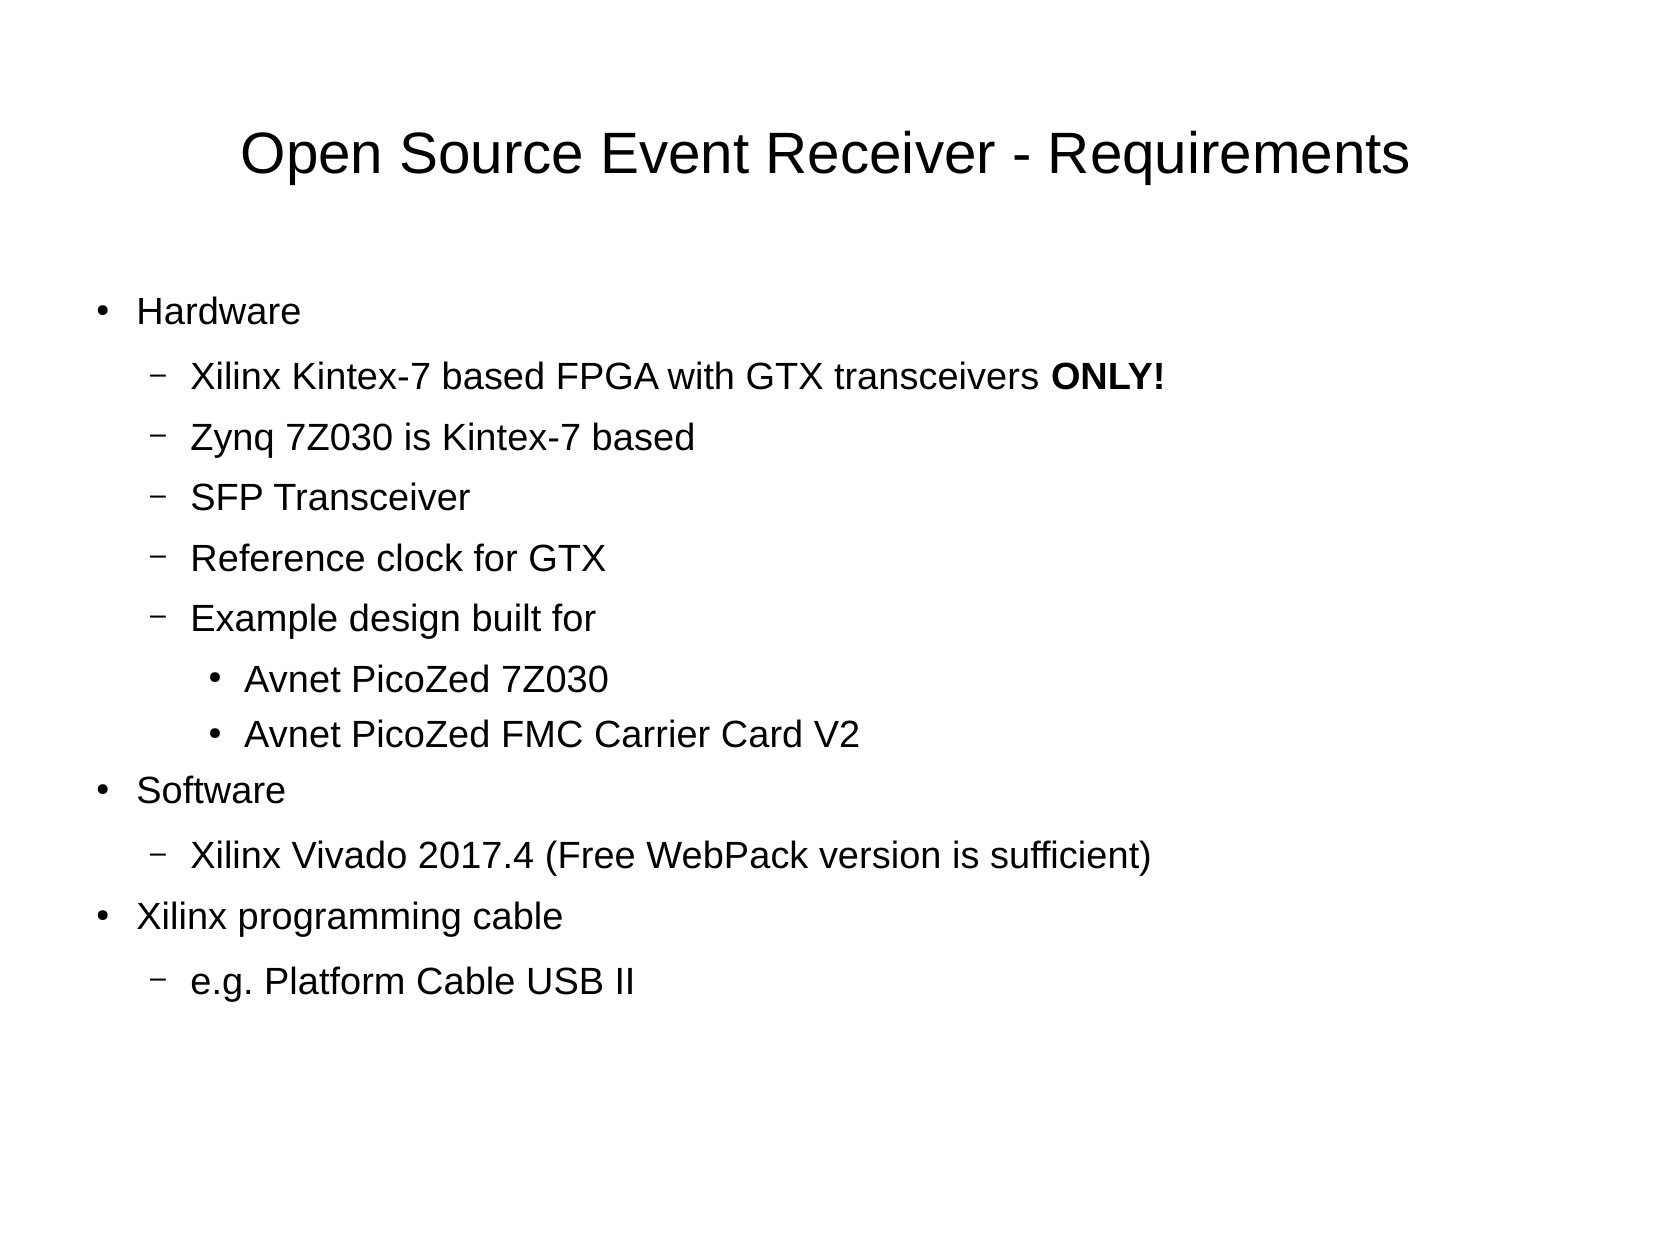

# Open Source Event Receiver - Requirements
Hardware
Xilinx Kintex-7 based FPGA with GTX transceivers ONLY!
Zynq 7Z030 is Kintex-7 based
SFP Transceiver
Reference clock for GTX
Example design built for
Avnet PicoZed 7Z030
Avnet PicoZed FMC Carrier Card V2
Software
Xilinx Vivado 2017.4 (Free WebPack version is sufficient)
Xilinx programming cable
e.g. Platform Cable USB II